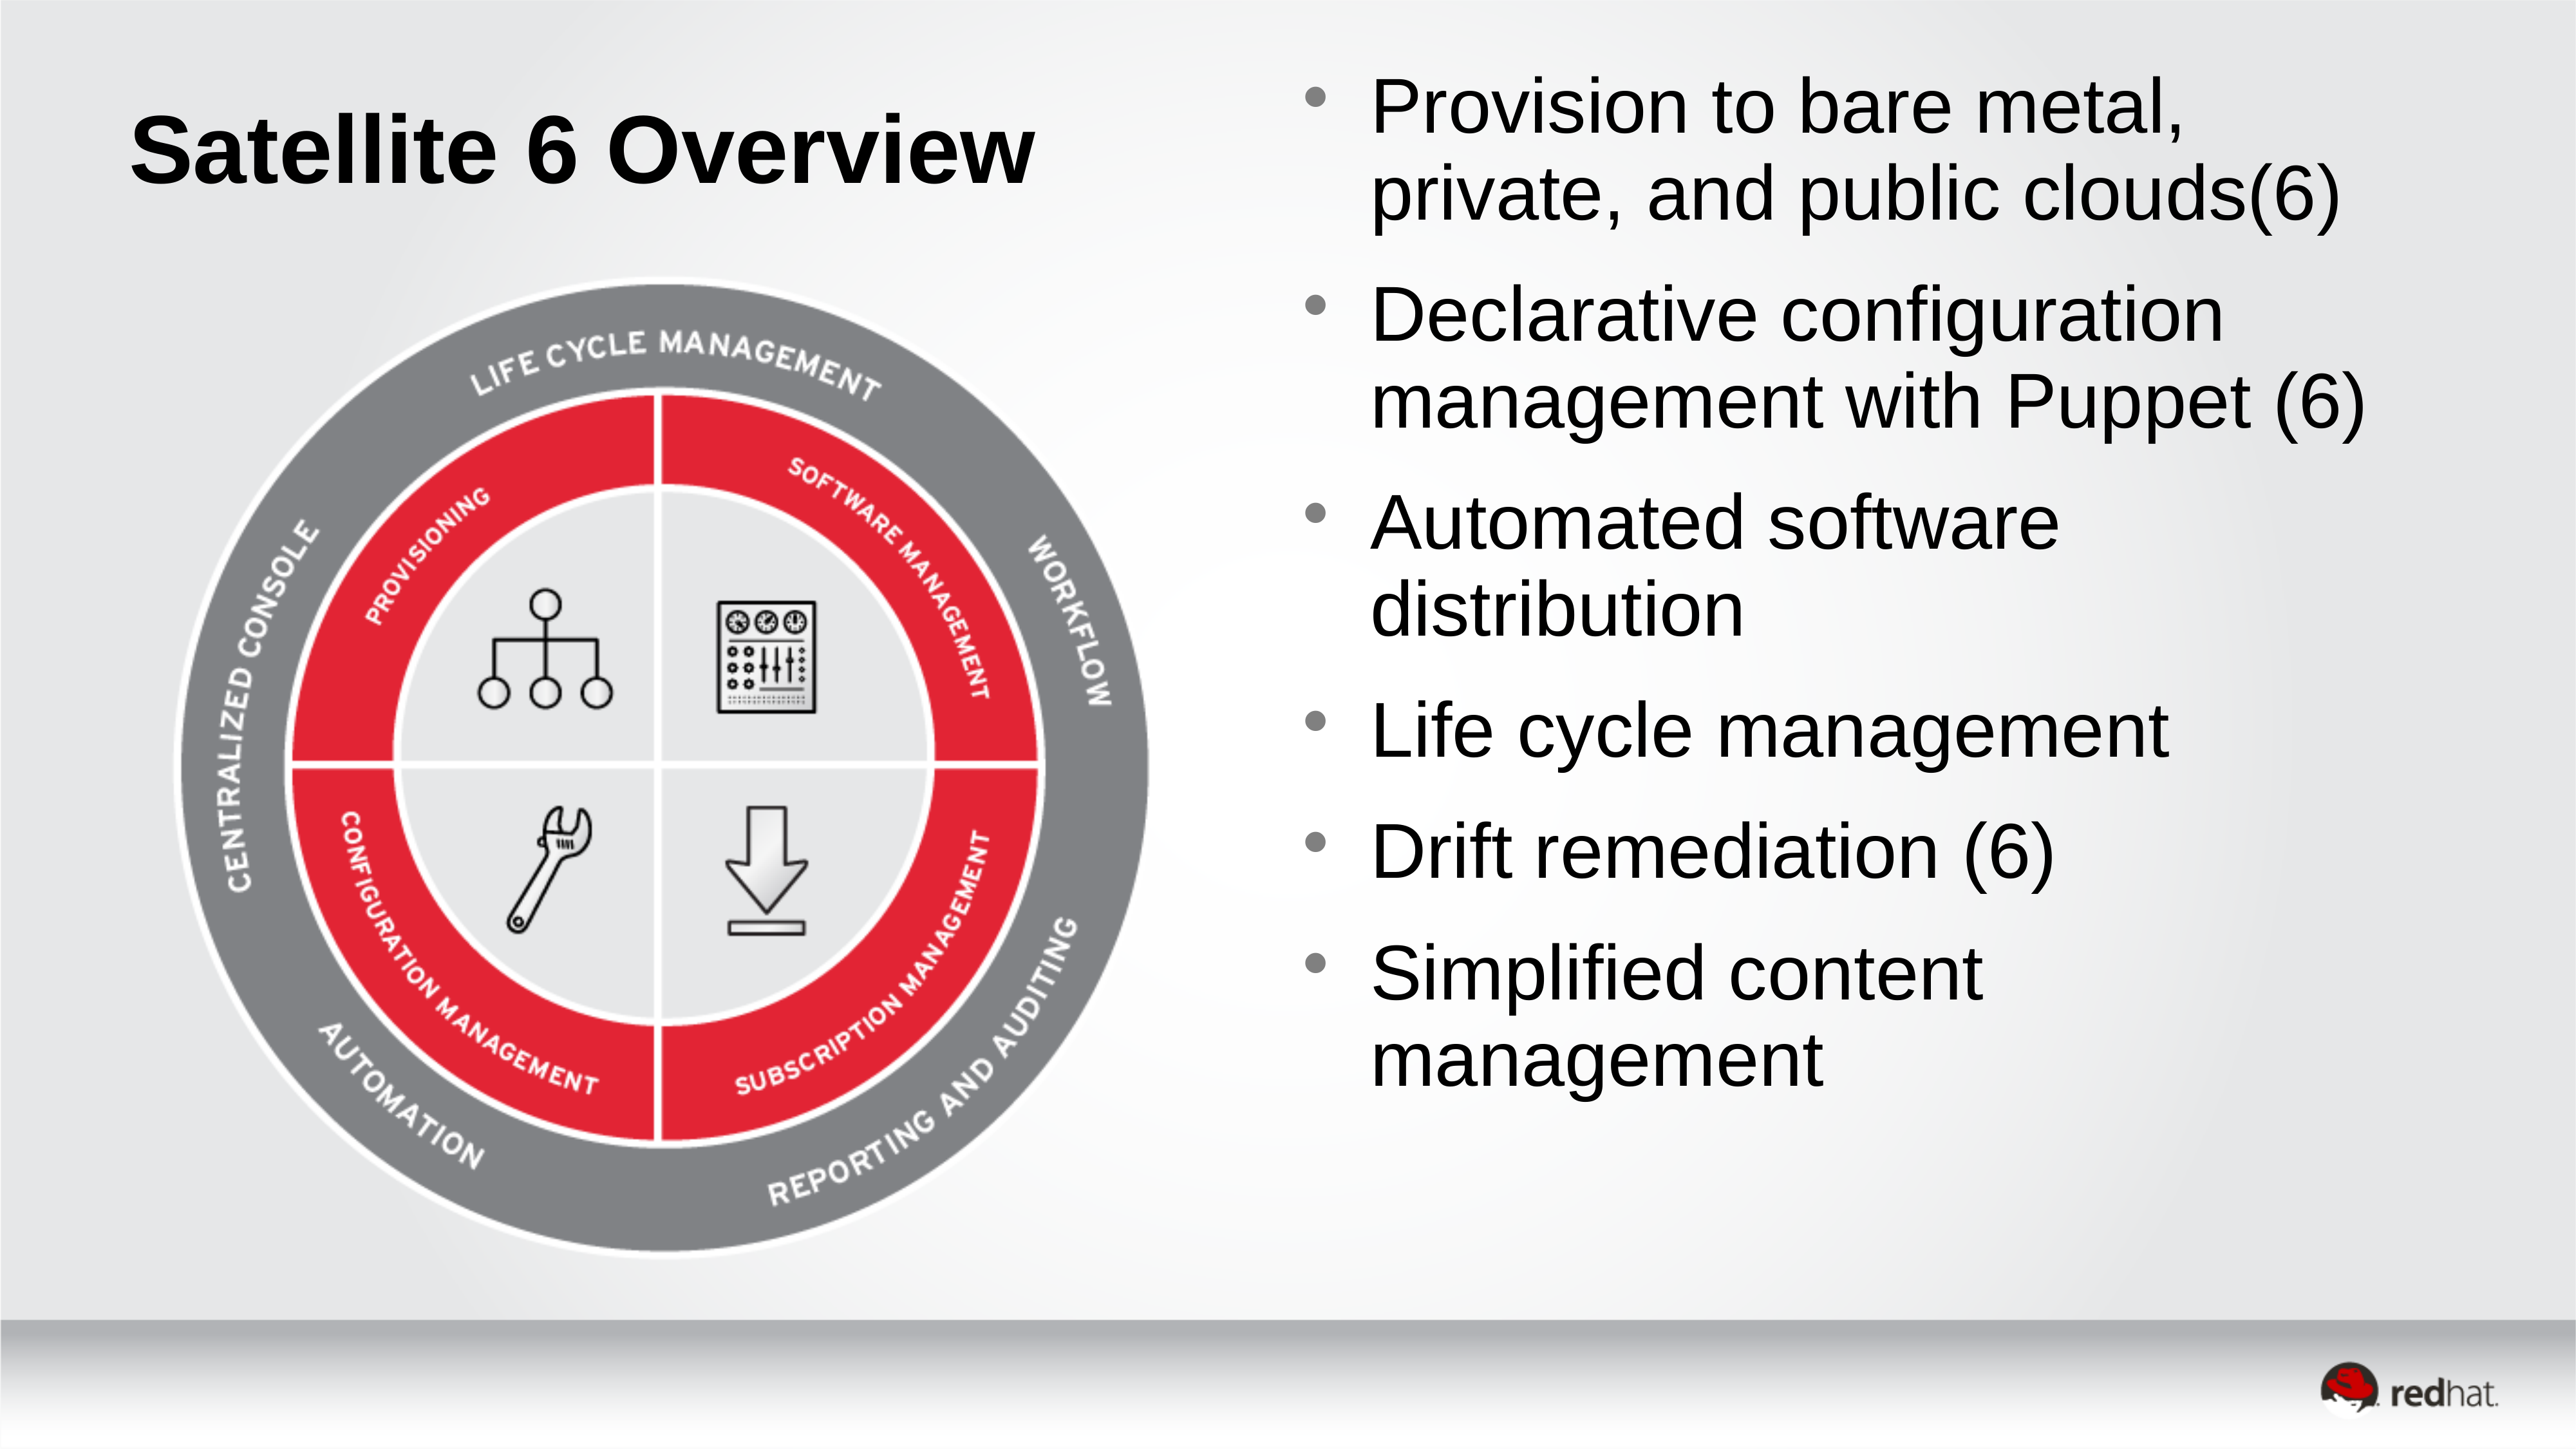

# Satellite 6 Overview
Provision to bare metal, private, and public clouds(6)
Declarative configuration management with Puppet (6)
Automated software distribution
Life cycle management
Drift remediation (6)
Simplified content management